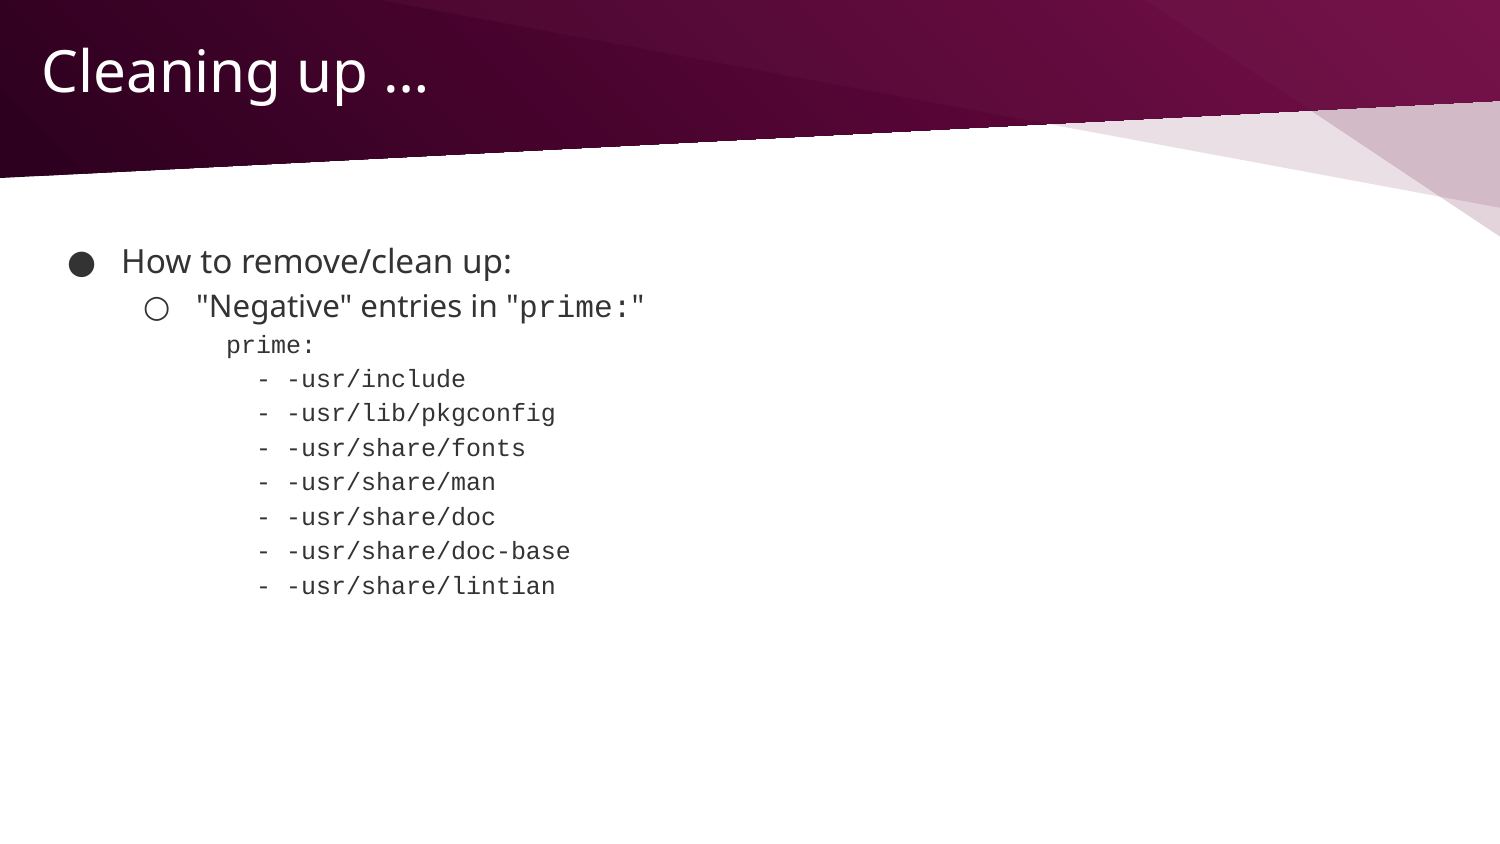

Cleaning up …
# How to remove/clean up:
"Negative" entries in "prime:"
 prime:
 - -usr/include
 - -usr/lib/pkgconfig
 - -usr/share/fonts
 - -usr/share/man
 - -usr/share/doc
 - -usr/share/doc-base
 - -usr/share/lintian